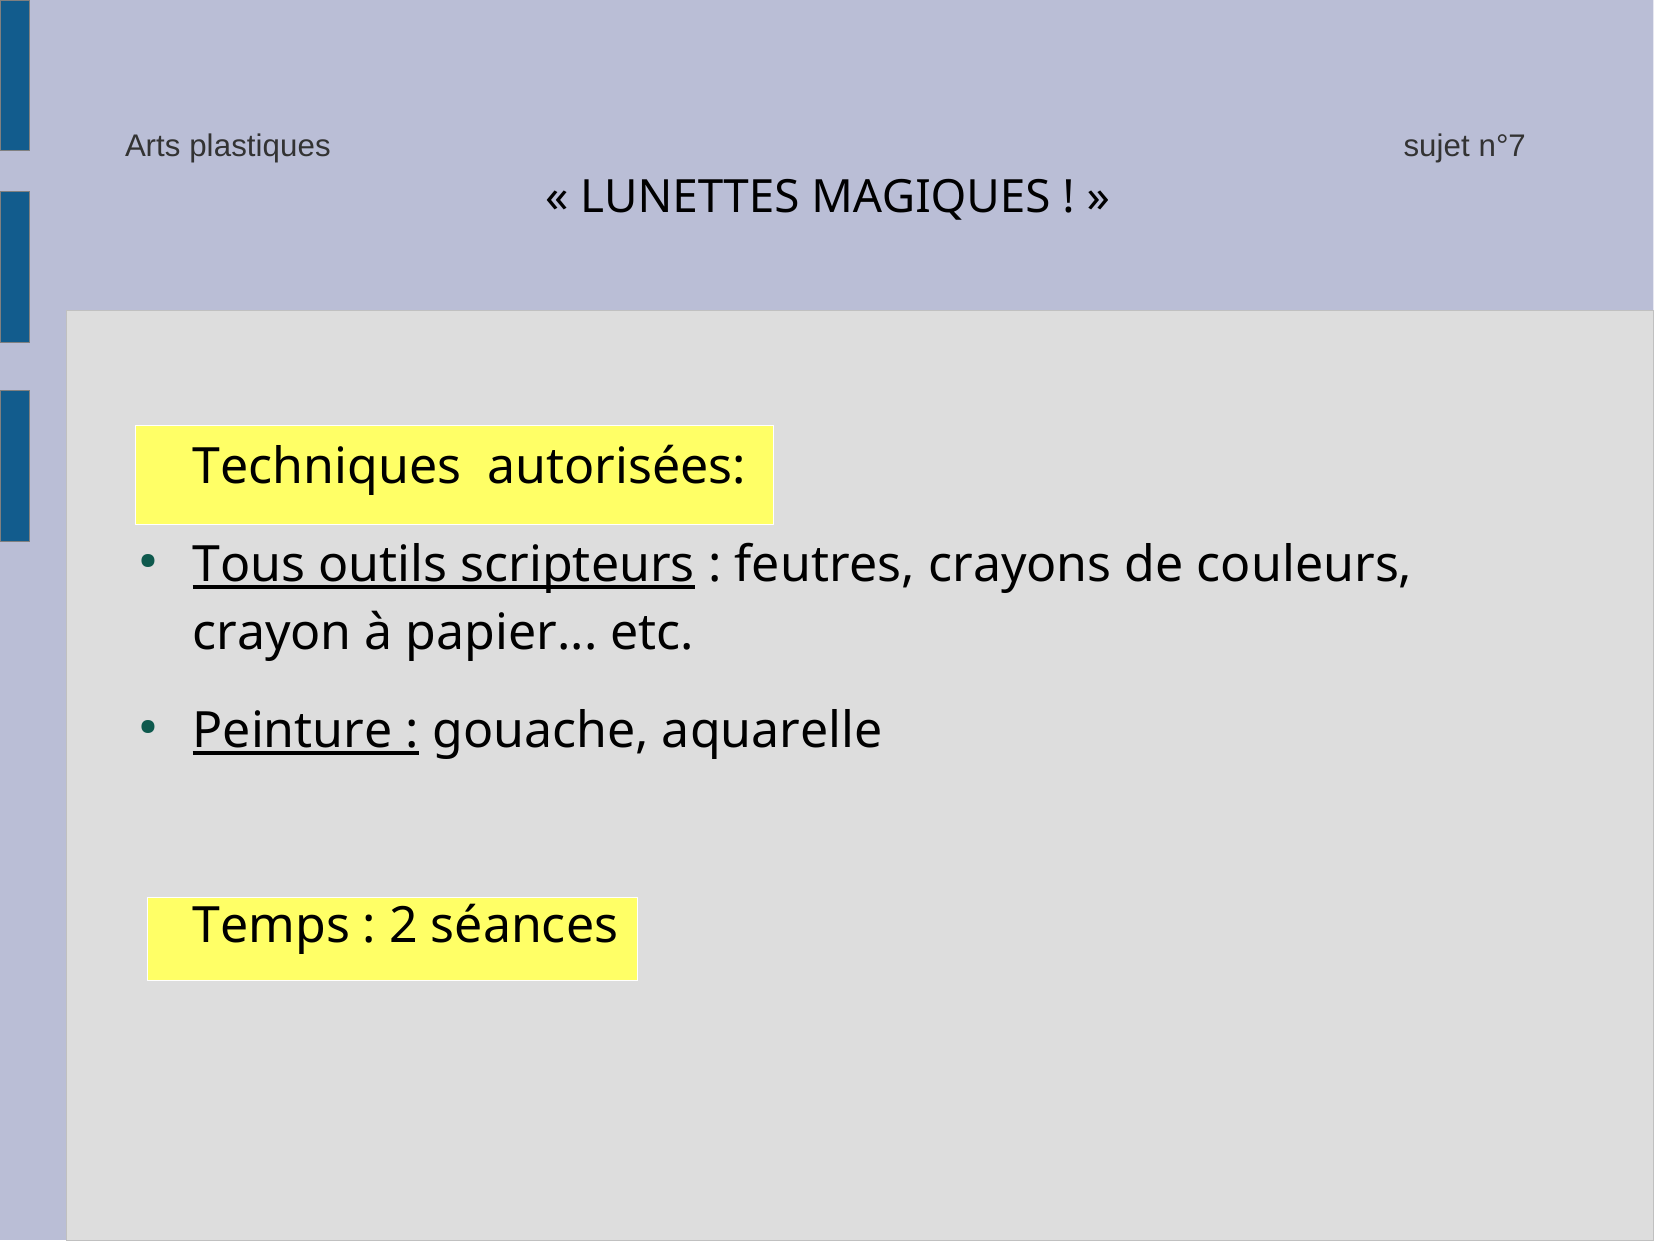

# Arts plastiques sujet n°7 « LUNETTES MAGIQUES ! »
Techniques  autorisées:
Tous outils scripteurs : feutres, crayons de couleurs, crayon à papier... etc.
Peinture : gouache, aquarelle
Temps : 2 séances